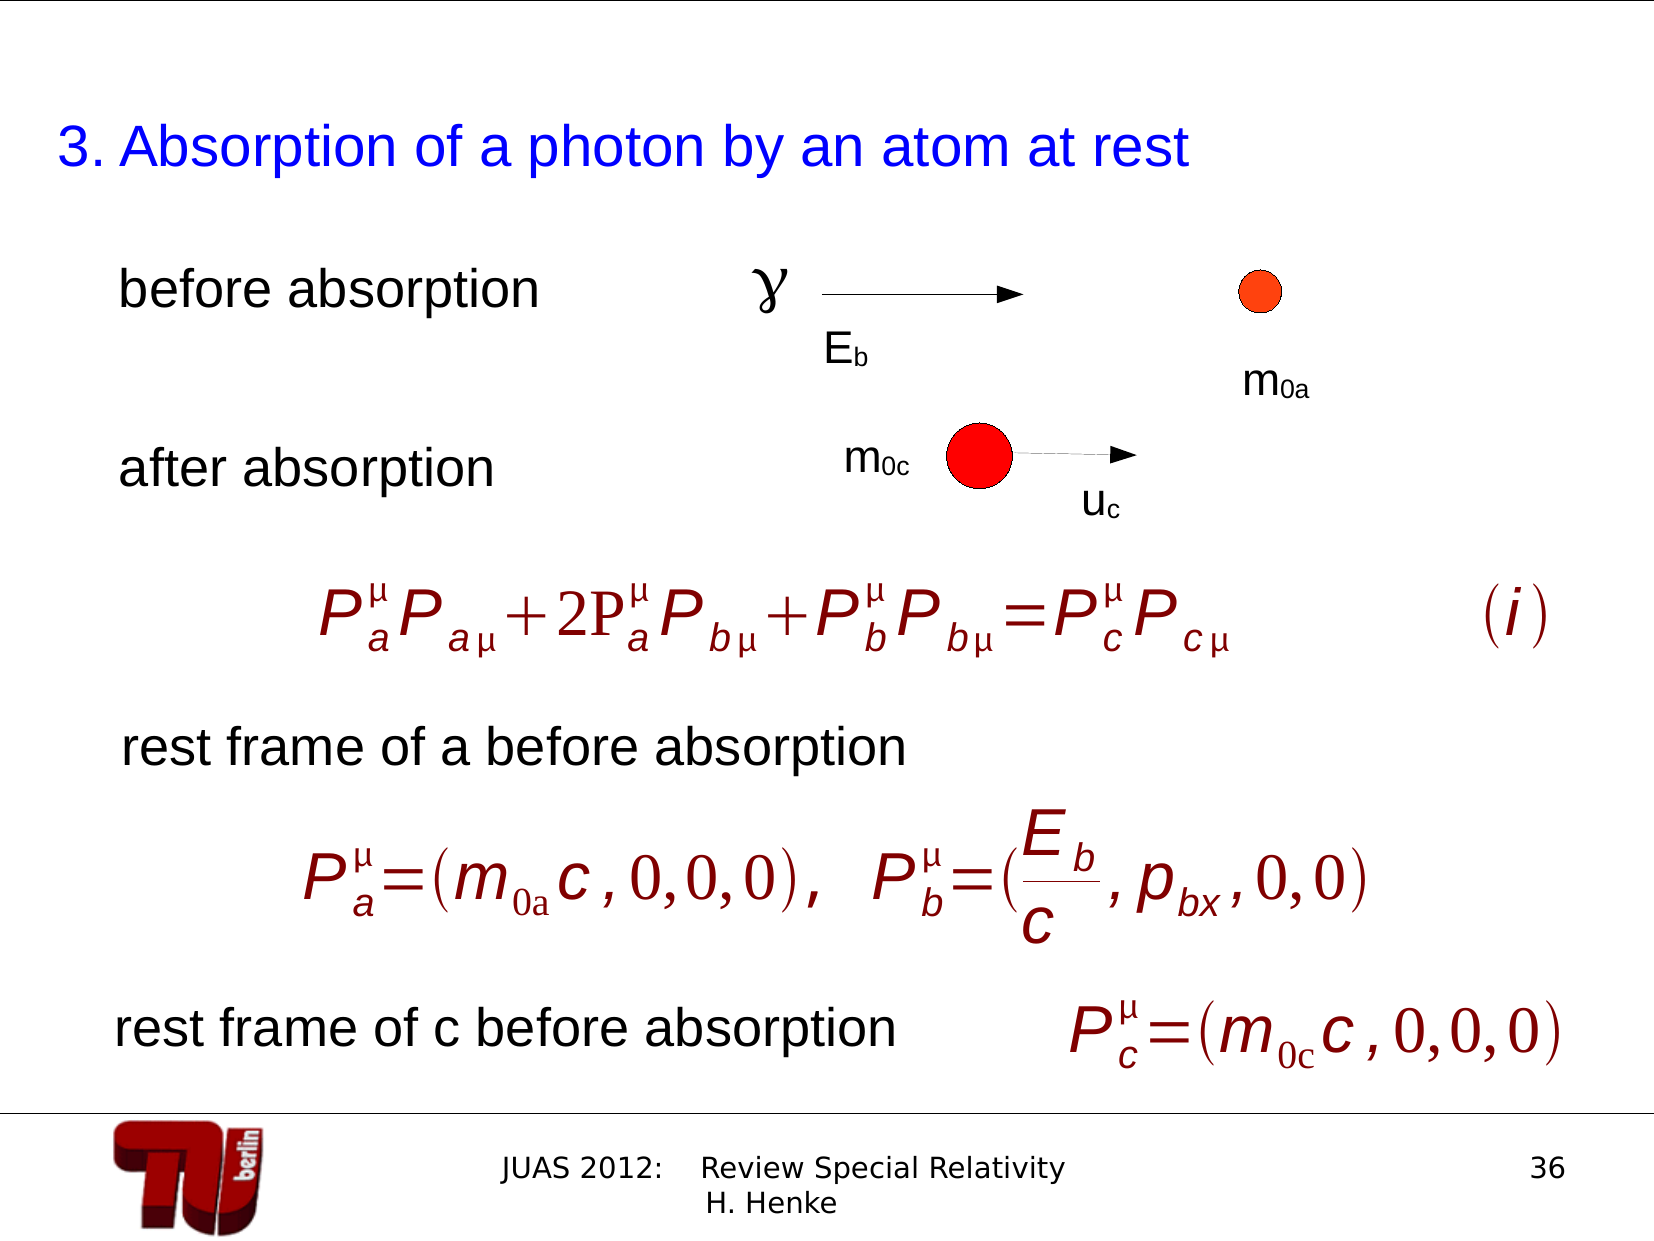

3. Absorption of a photon by an atom at rest
before absorption
Eb
m0a
m0c
after absorption
uc
rest frame of a before absorption
rest frame of c before absorption
36